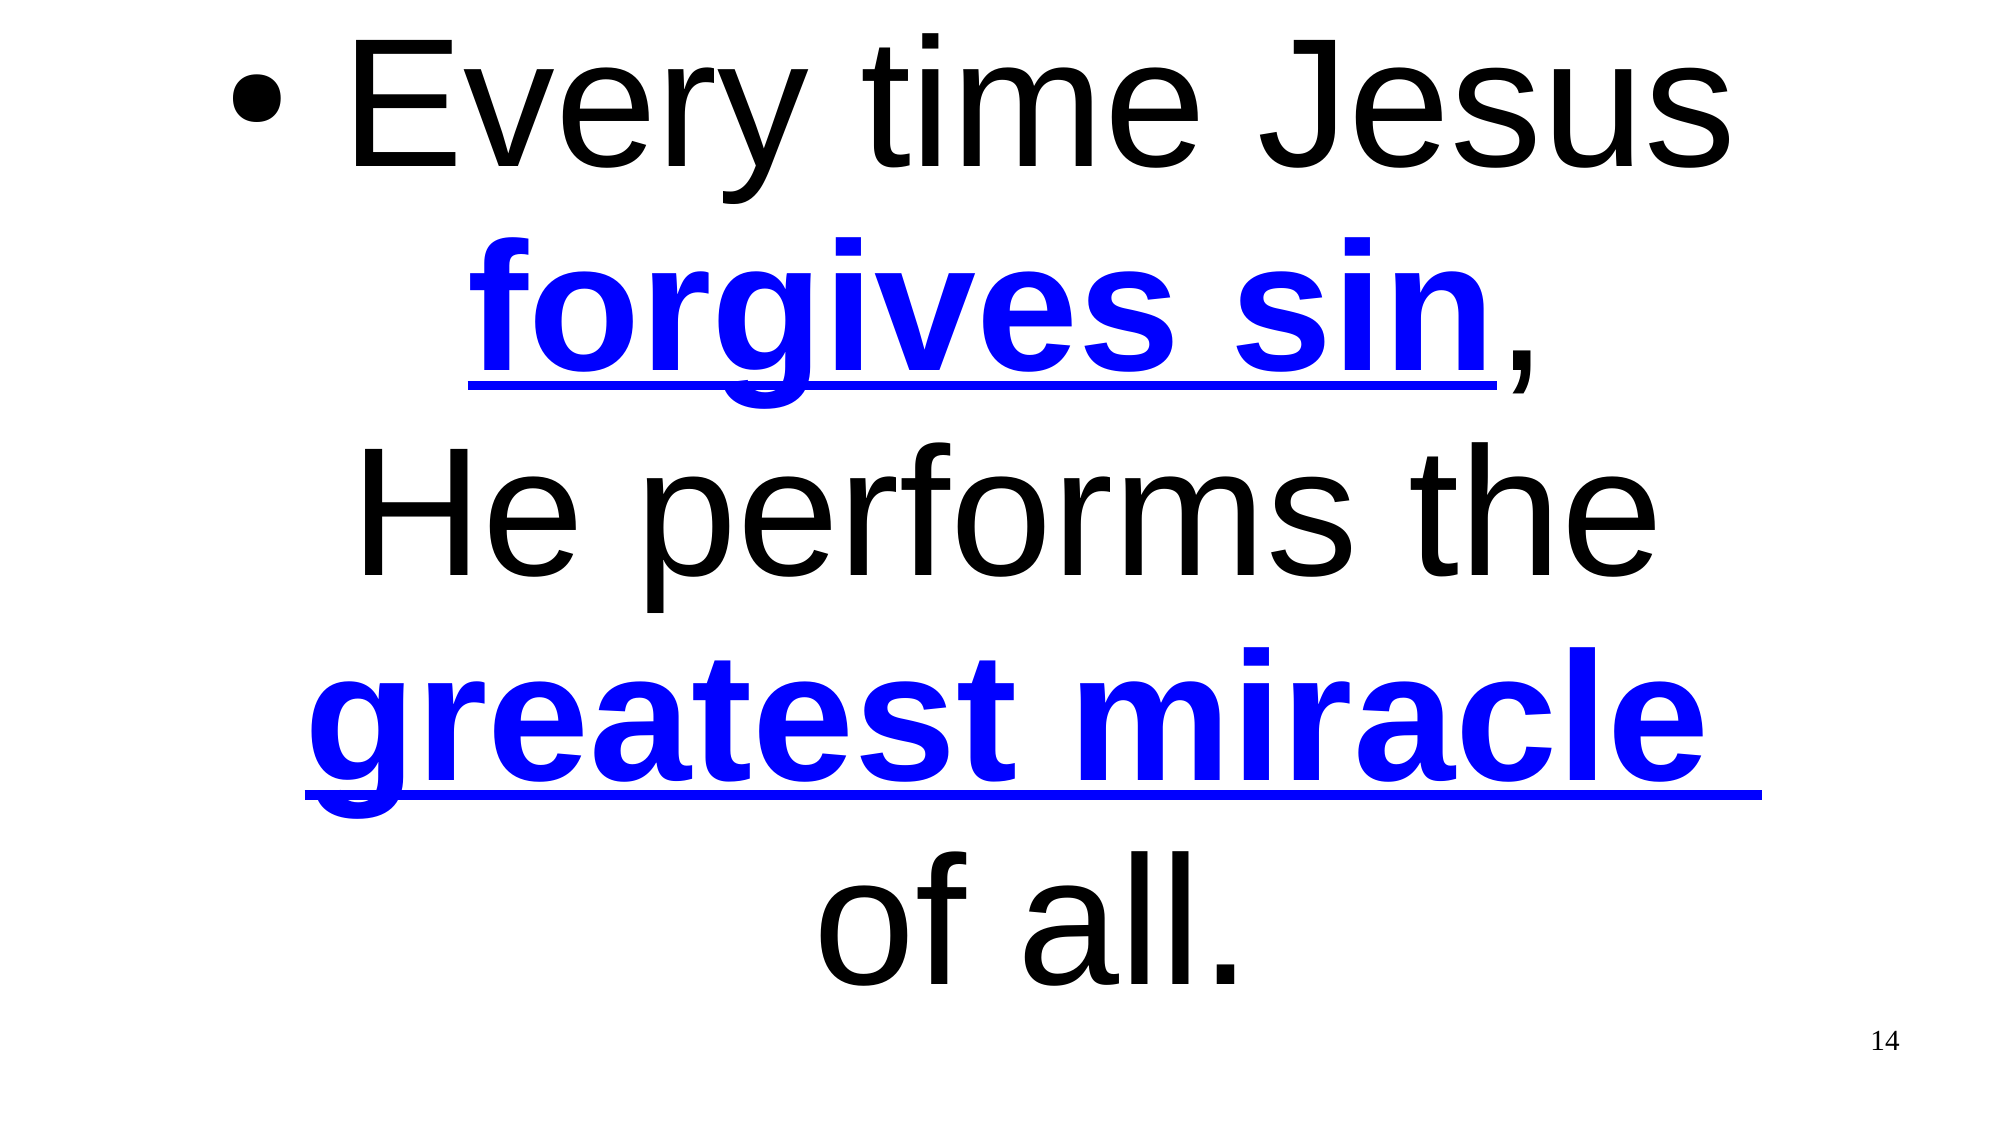

# Every time Jesus forgives sin, He performs the greatest miracle of all.
14